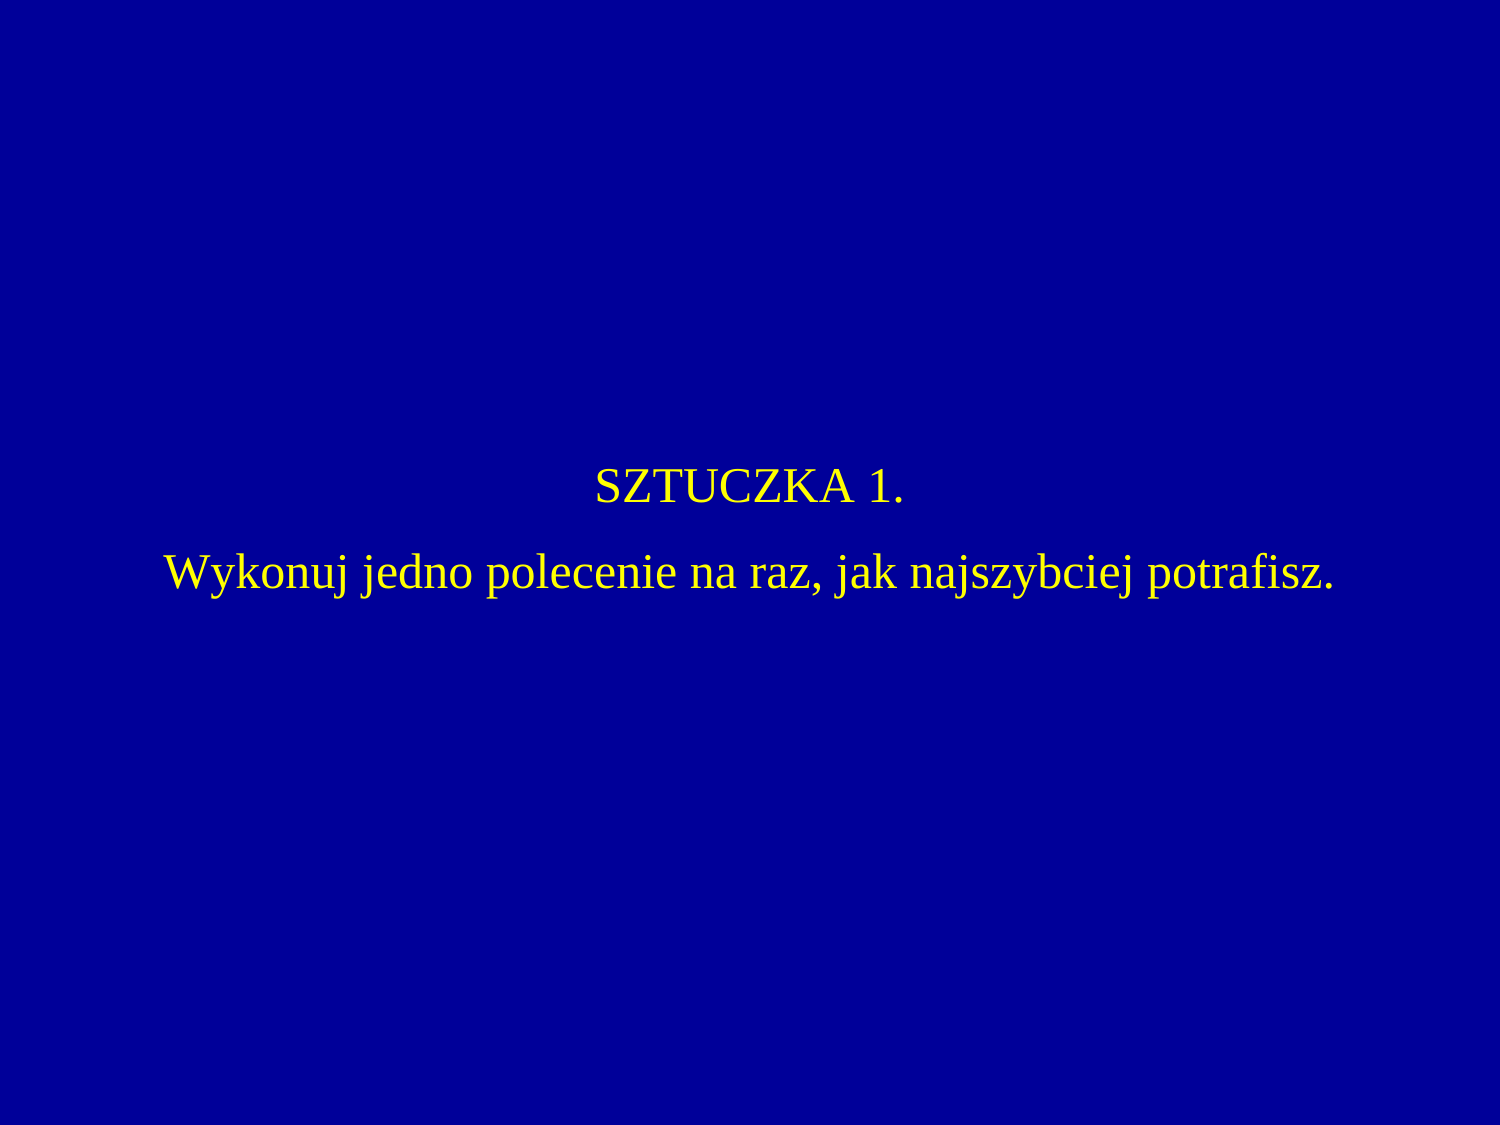

SZTUCZKA 1.
Wykonuj jedno polecenie na raz, jak najszybciej potrafisz.